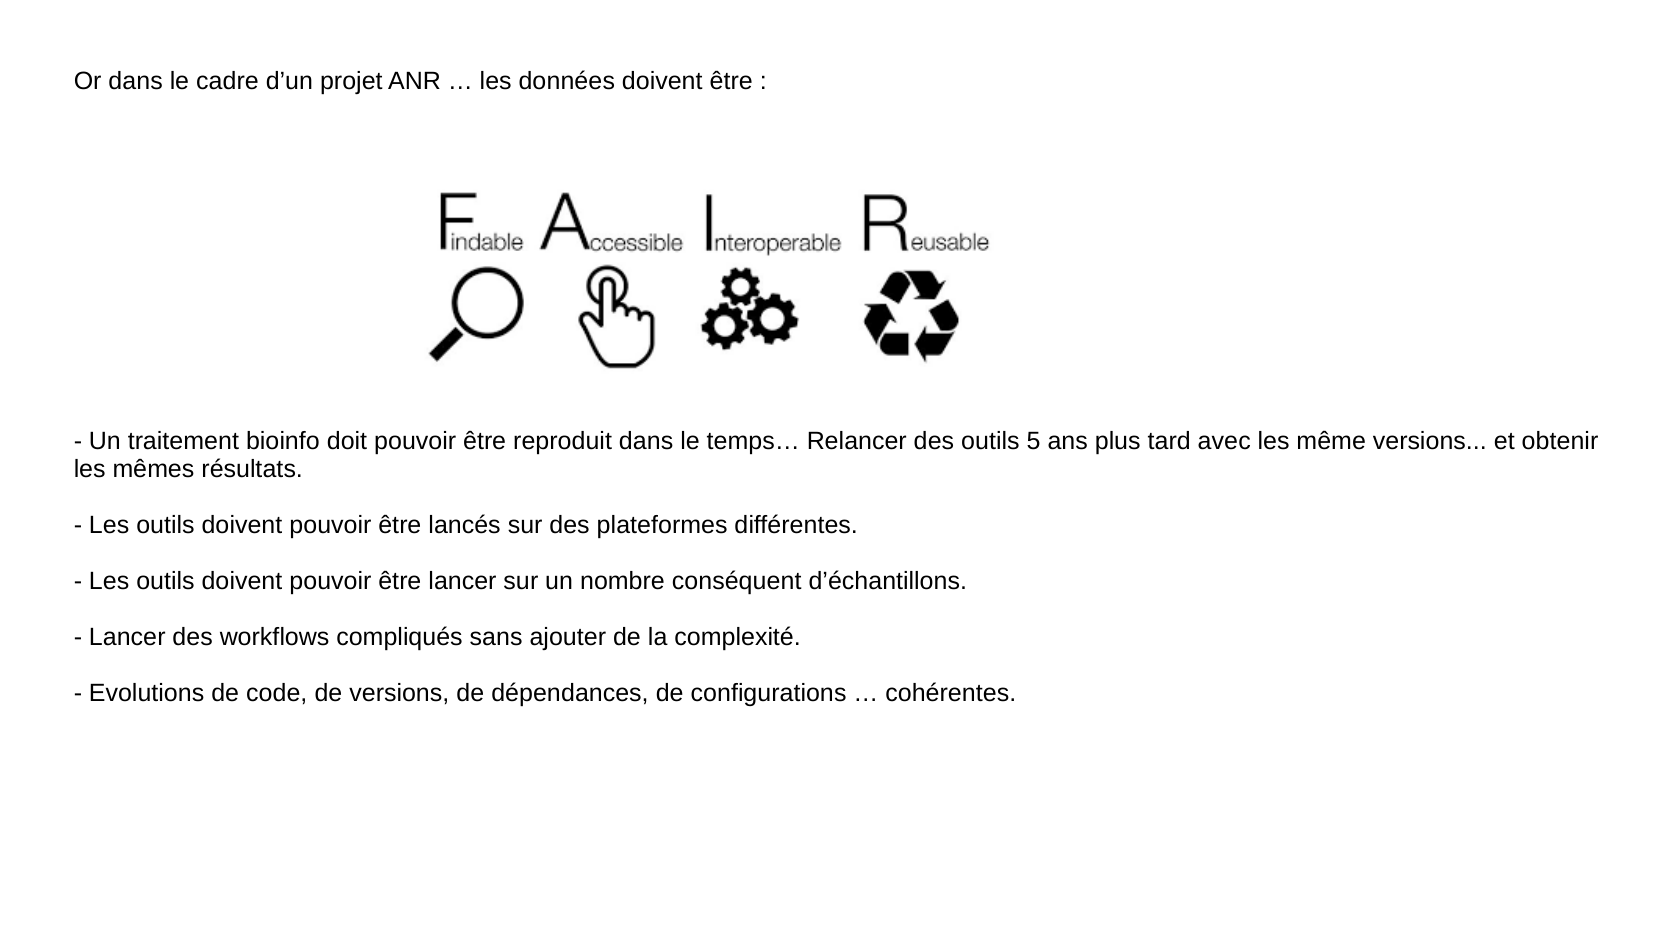

Or dans le cadre d’un projet ANR … les données doivent être :
- Un traitement bioinfo doit pouvoir être reproduit dans le temps… Relancer des outils 5 ans plus tard avec les même versions... et obtenir les mêmes résultats.
- Les outils doivent pouvoir être lancés sur des plateformes différentes.
- Les outils doivent pouvoir être lancer sur un nombre conséquent d’échantillons.
- Lancer des workflows compliqués sans ajouter de la complexité.
- Evolutions de code, de versions, de dépendances, de configurations … cohérentes.